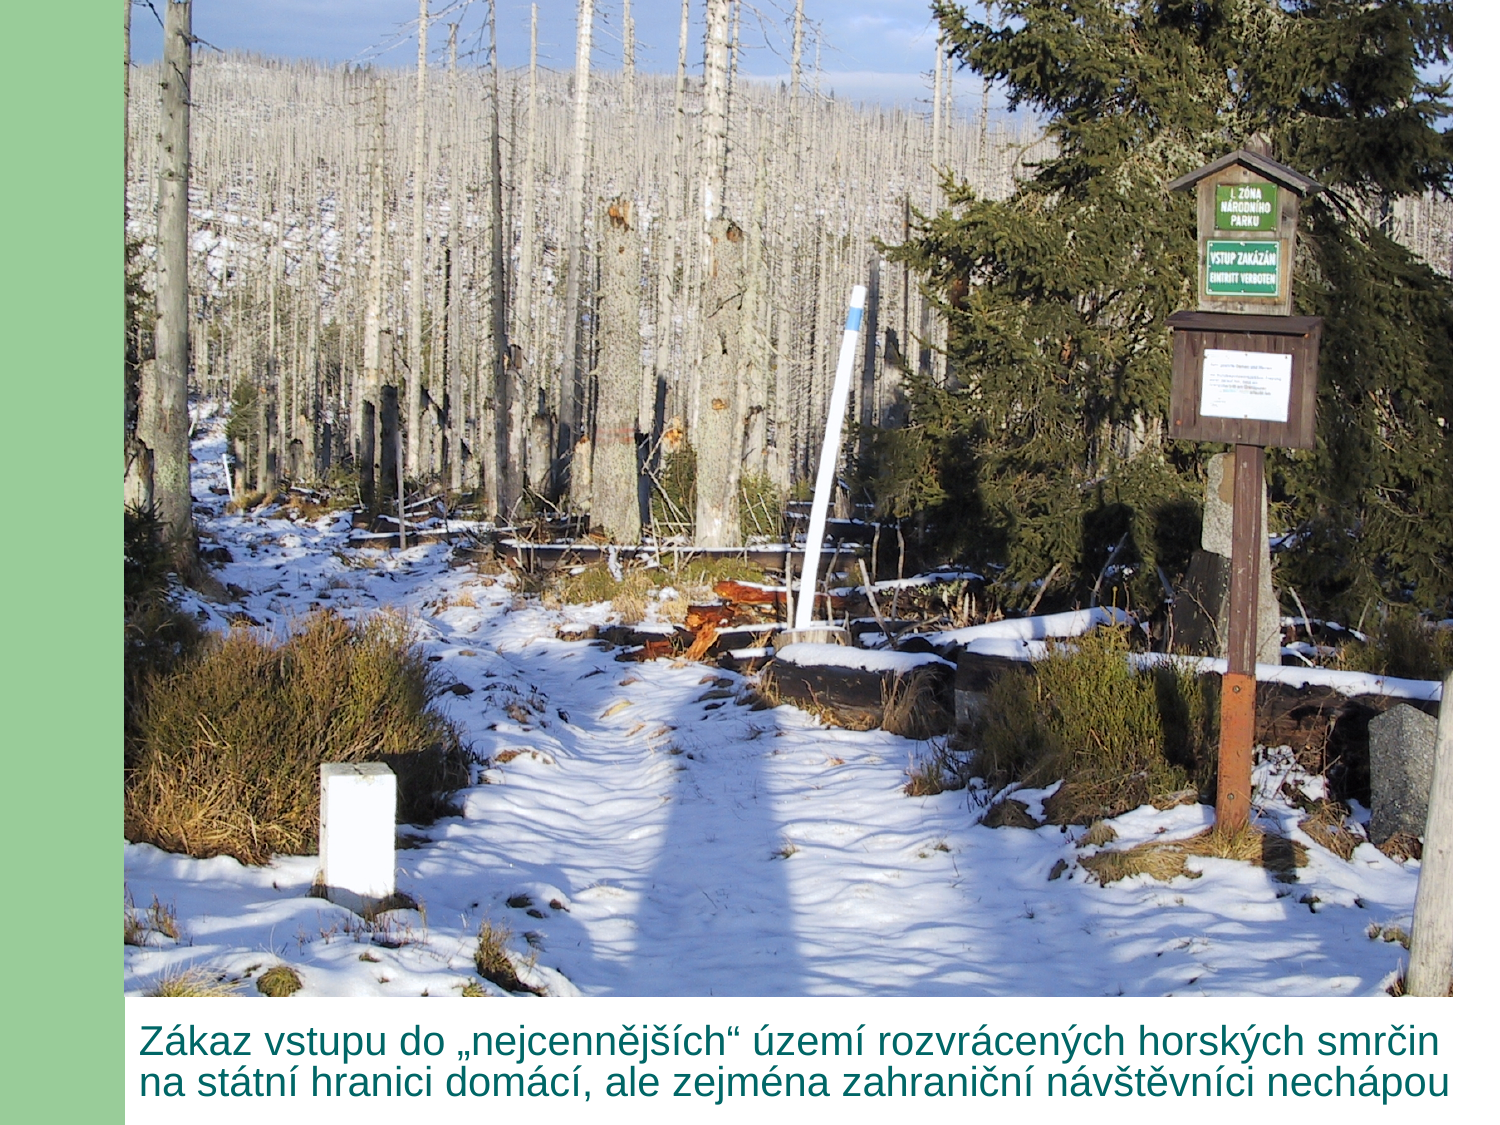

# Zákaz vstupu do „nejcennějších“ území rozvrácených horských smrčin na státní hranici domácí, ale zejména zahraniční návštěvníci nechápou